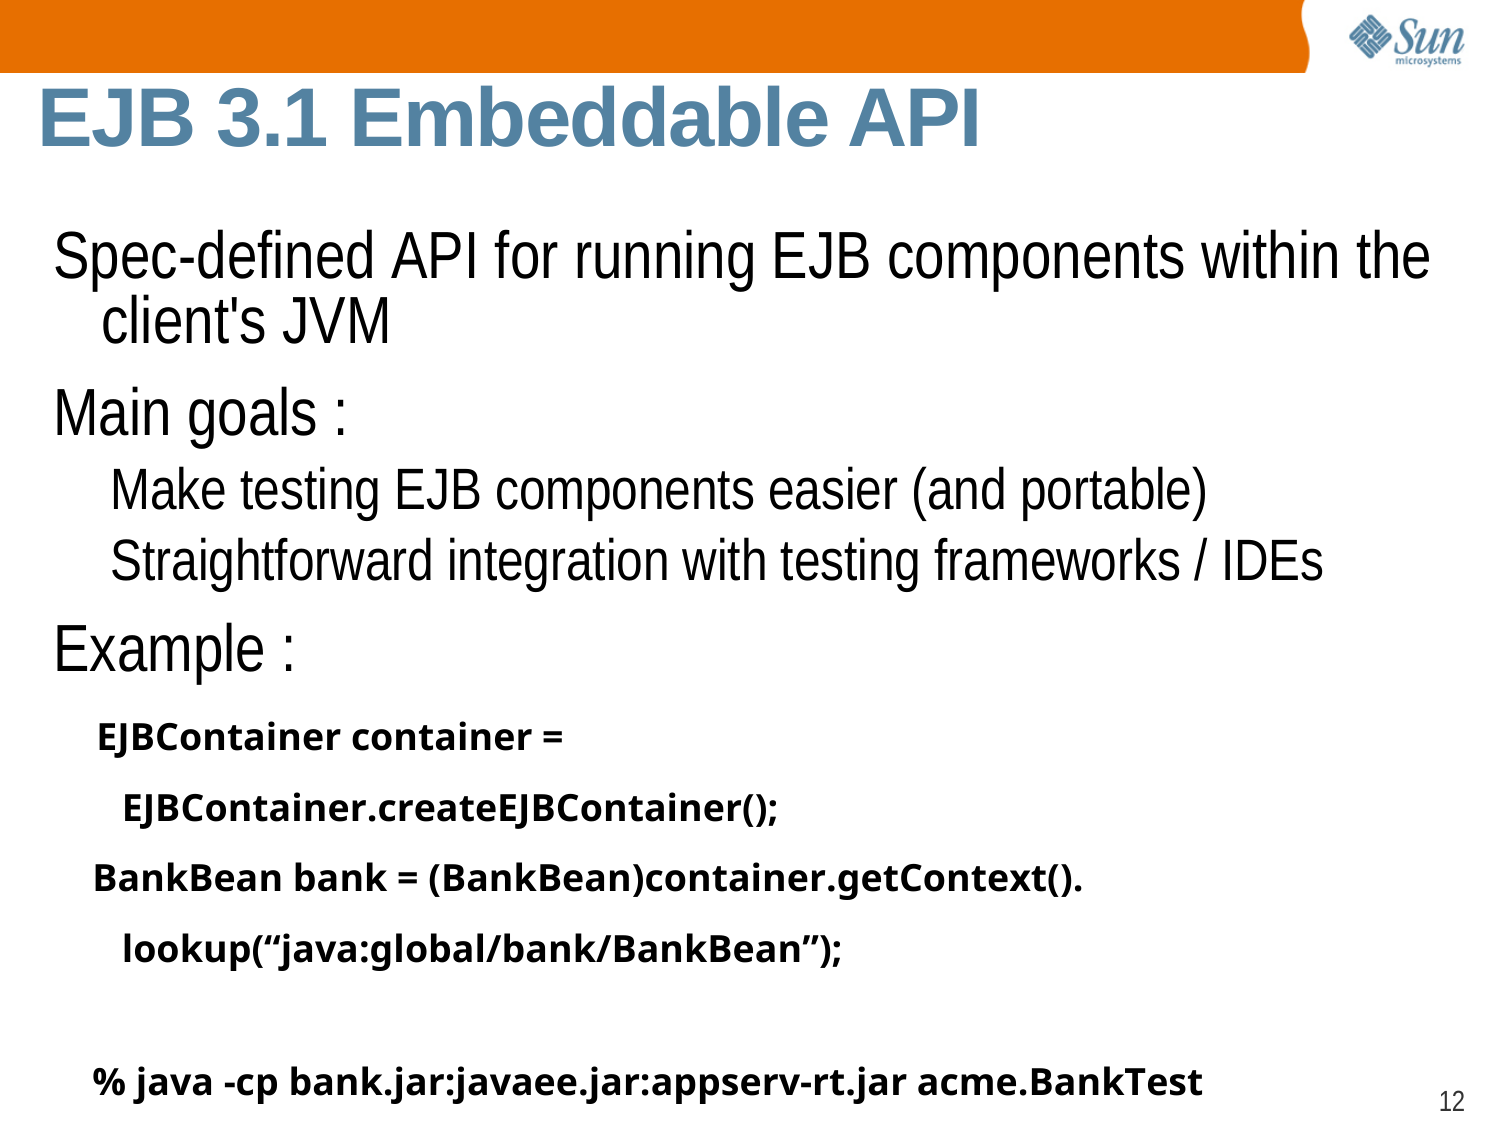

# EJB 3.1 Embeddable API
Spec-defined API for running EJB components within the client's JVM
Main goals :
Make testing EJB components easier (and portable)
Straightforward integration with testing frameworks / IDEs
Example :
 EJBContainer container =
 EJBContainer.createEJBContainer();
 BankBean bank = (BankBean)container.getContext().
 lookup(“java:global/bank/BankBean”);
 % java -cp bank.jar:javaee.jar:appserv-rt.jar acme.BankTest